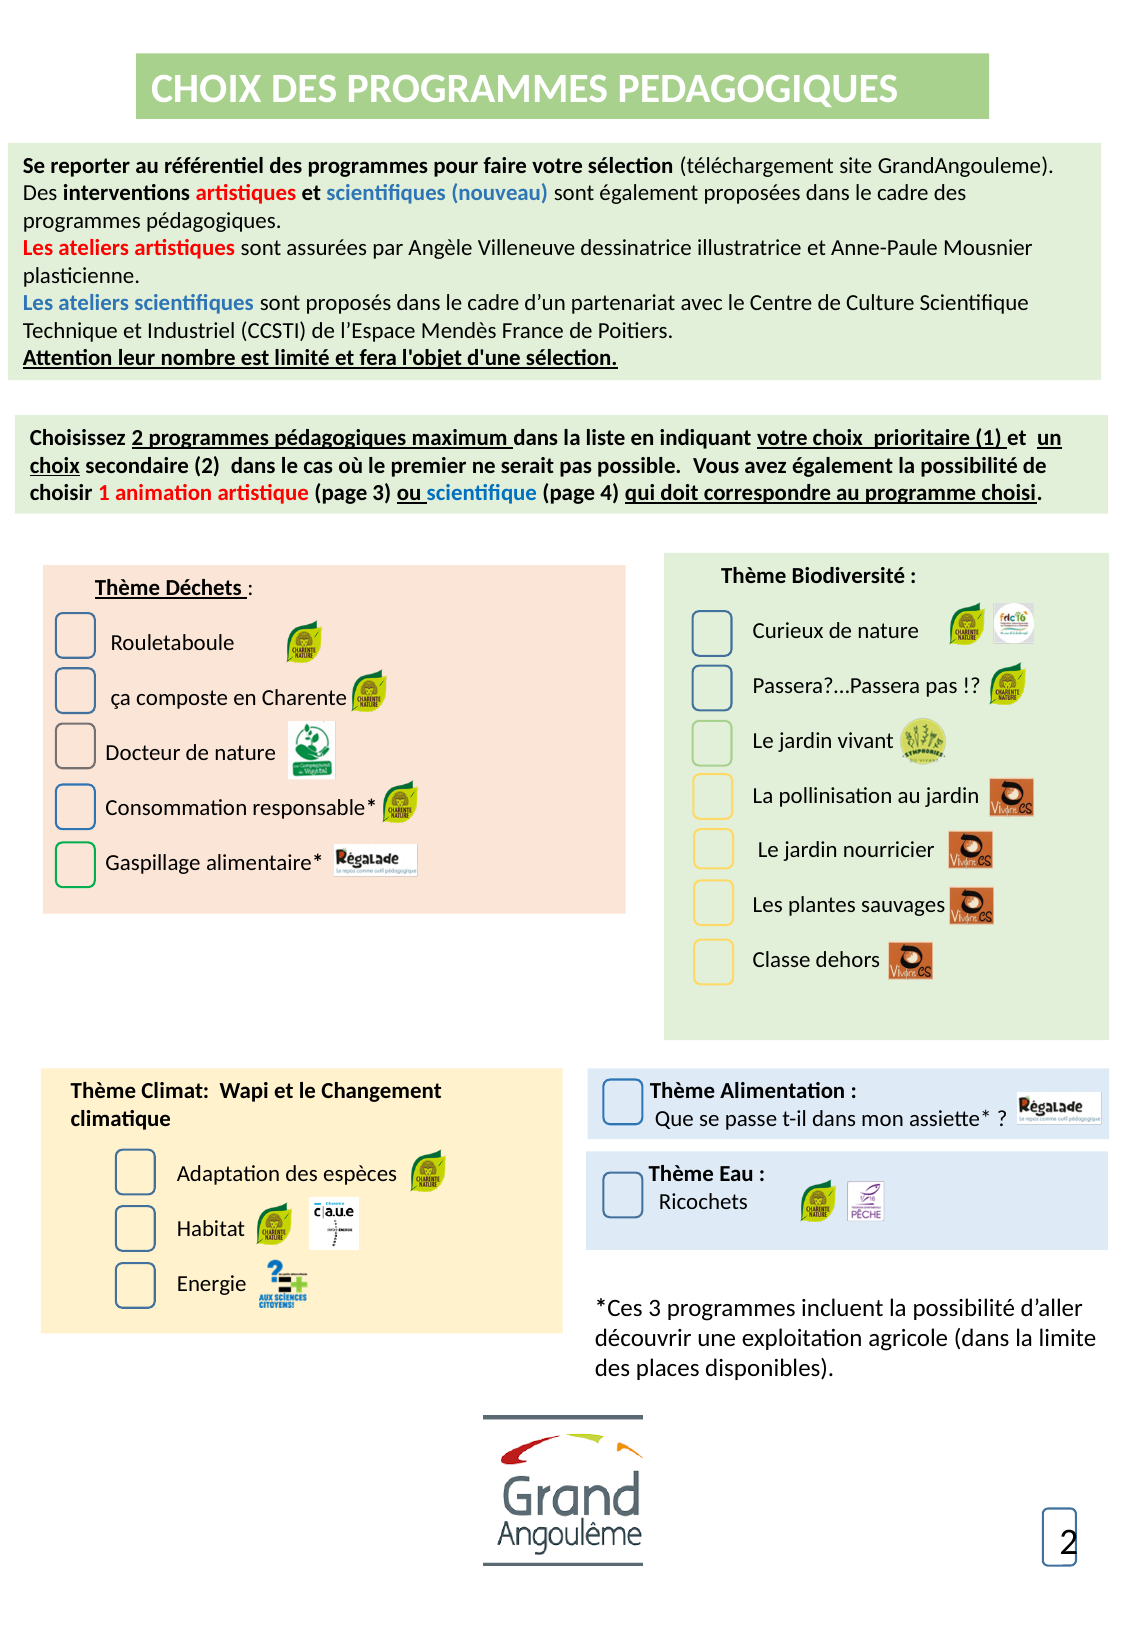

CHOIX DES PROGRAMMES PEDAGOGIQUES
Se reporter au référentiel des programmes pour faire votre sélection (téléchargement site GrandAngouleme).
Des interventions artistiques et scientifiques (nouveau) sont également proposées dans le cadre des programmes pédagogiques.
Les ateliers artistiques sont assurées par Angèle Villeneuve dessinatrice illustratrice et Anne-Paule Mousnier plasticienne.
Les ateliers scientifiques sont proposés dans le cadre d’un partenariat avec le Centre de Culture Scientifique Technique et Industriel (CCSTI) de l’Espace Mendès France de Poitiers.
Attention leur nombre est limité et fera l'objet d'une sélection.
Choisissez 2 programmes pédagogiques maximum dans la liste en indiquant votre choix  prioritaire (1) et  un choix secondaire (2) dans le cas où le premier ne serait pas possible.  Vous avez également la possibilité de choisir 1 animation artistique (page 3) ou scientifique (page 4) qui doit correspondre au programme choisi.
 Thème Biodiversité :
Curieux de nature
Passera?…Passera pas !?
Le jardin vivant
La pollinisation au jardin
 Le jardin nourricier
Les plantes sauvages
Classe dehors
 Thème Déchets :
 Rouletaboule
 ça composte en Charente
 Docteur de nature
 Consommation responsable*
 Gaspillage alimentaire*
Thème Climat: Wapi et le Changement climatique
 Adaptation des espèces
 Habitat
 Energie
 Thème Alimentation :
 Que se passe t-il dans mon assiette* ?
 Thème Eau :
 Ricochets
*Ces 3 programmes incluent la possibilité d’aller découvrir une exploitation agricole (dans la limite des places disponibles).
2